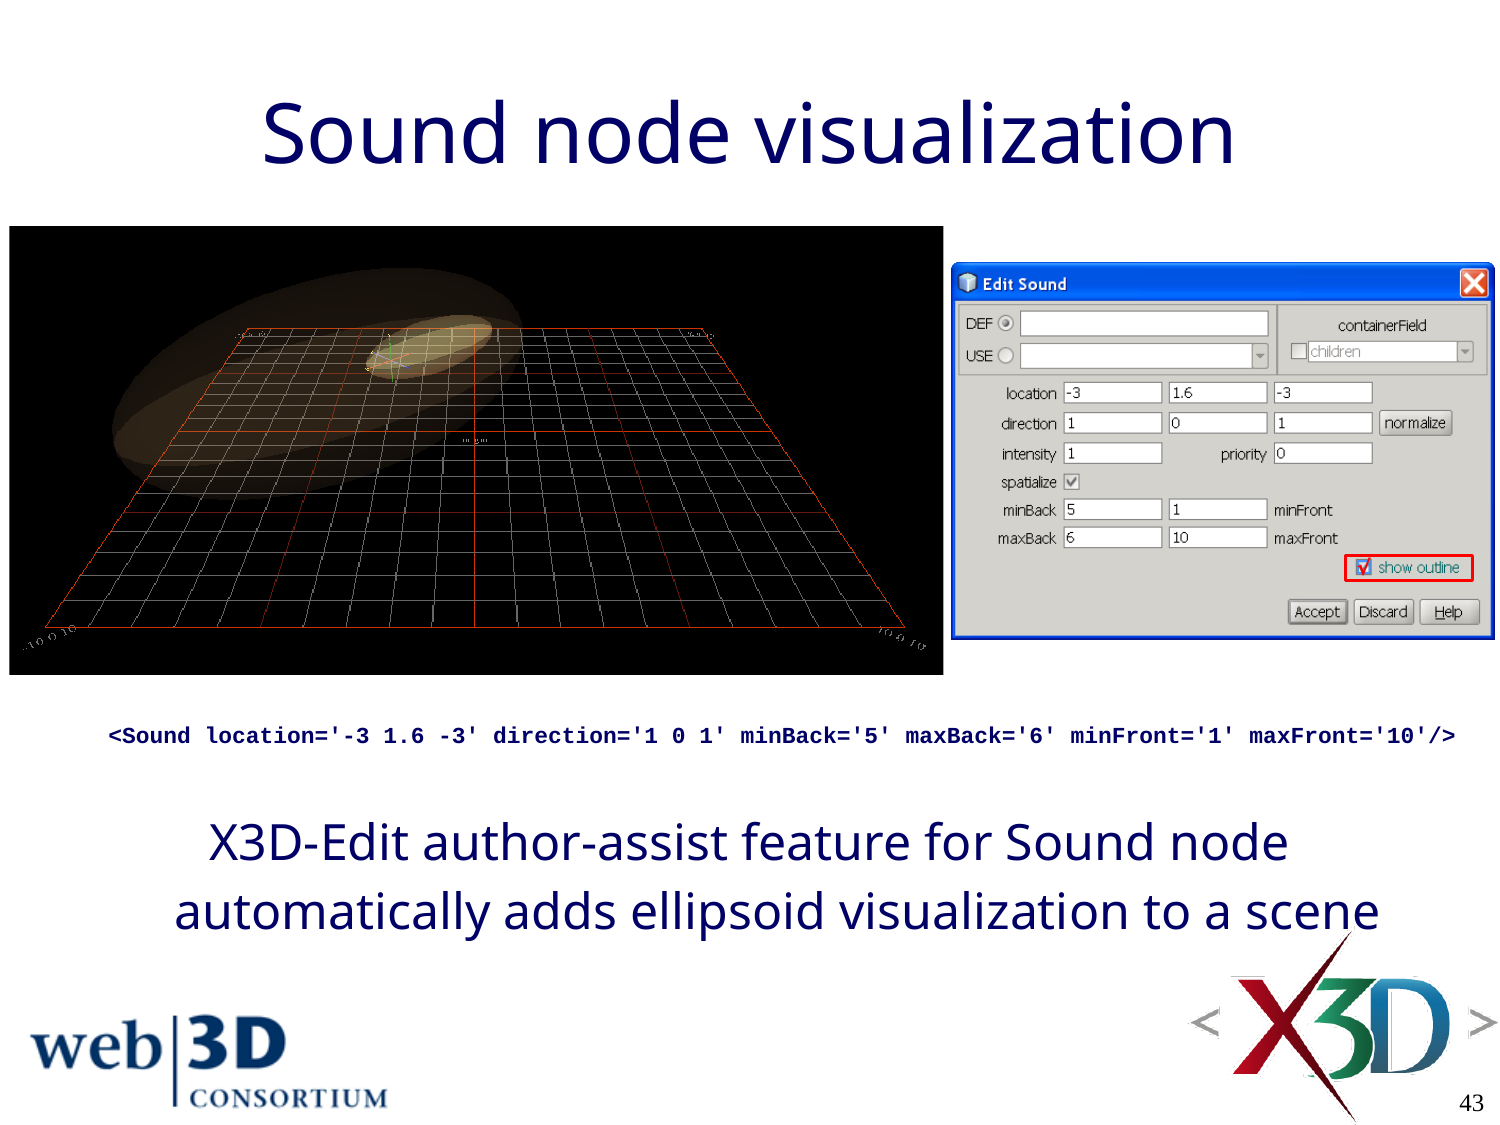

# Sound node visualization
√
<Sound location='-3 1.6 -3' direction='1 0 1' minBack='5' maxBack='6' minFront='1' maxFront='10'/>
X3D-Edit author-assist feature for Sound node automatically adds ellipsoid visualization to a scene
√